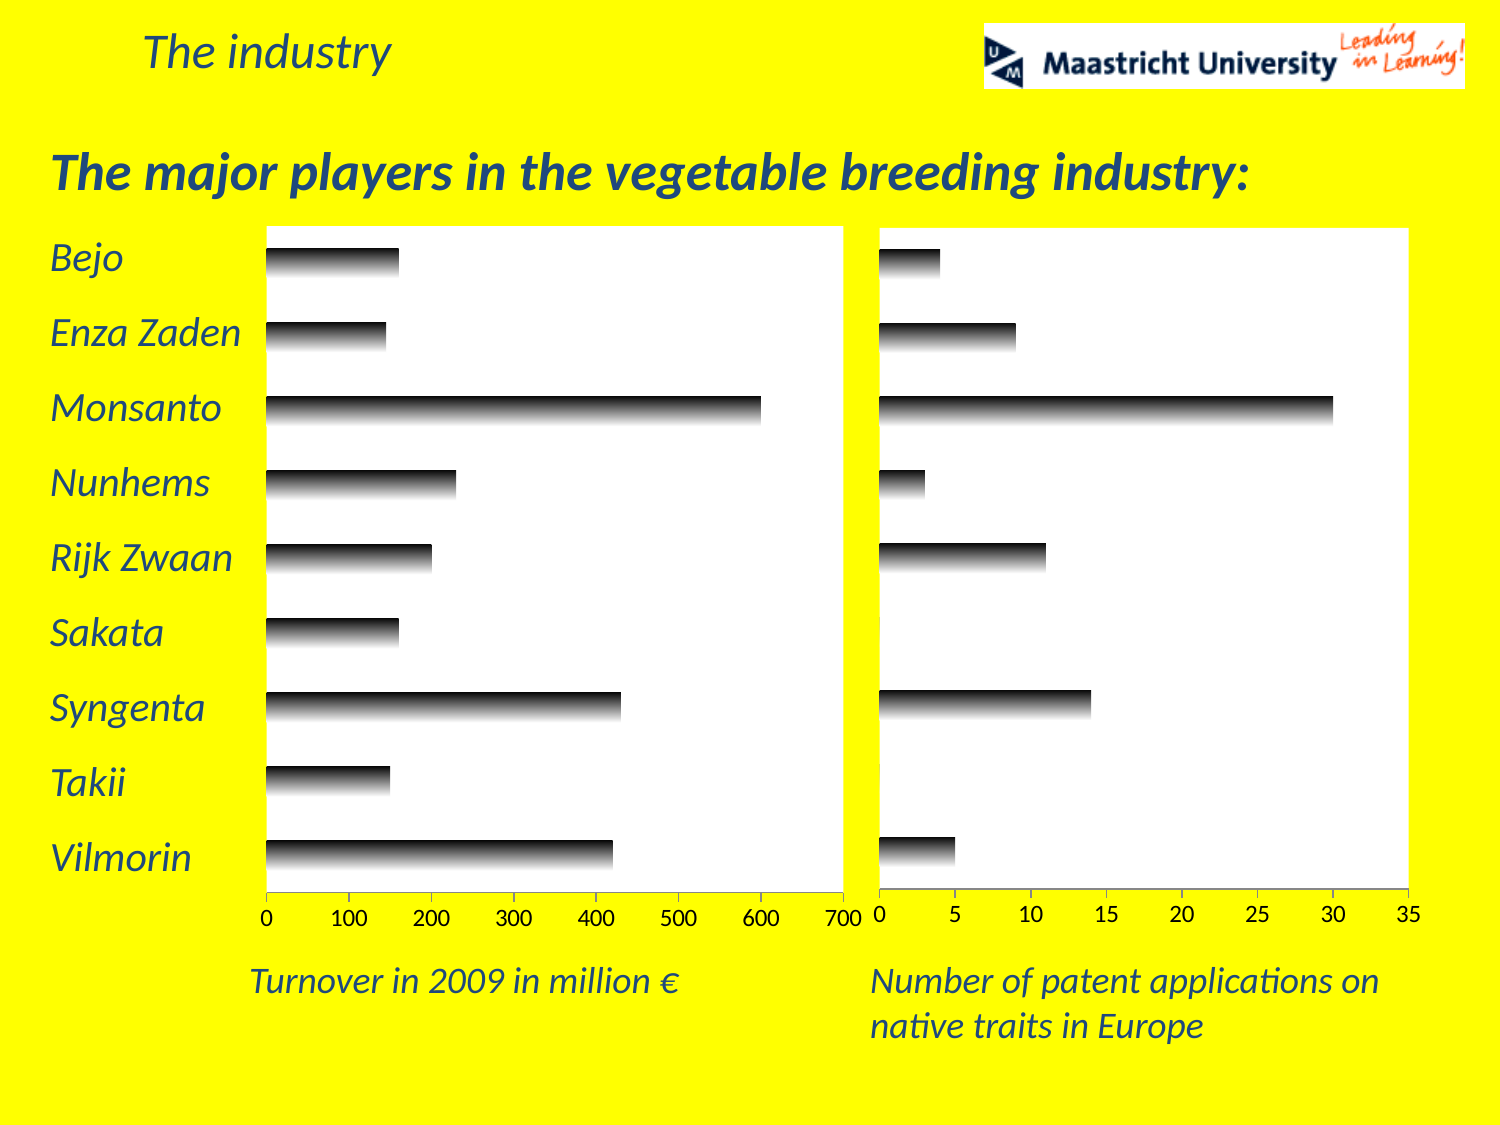

The industry
The major players in the vegetable breeding industry:
### Chart
| Category | |
|---|---|
| Vilmorin | 420.0 |
| Takii | 150.0 |
| Syngenta | 430.0 |
| Sakata | 160.0 |
| Rijk Zwaan | 200.0 |
| Nunhems | 230.0 |
| Monsanto | 600.0 |
| Enza | 145.0 |
| Bejo | 160.0 |
### Chart
| Category | |
|---|---|
| Vilmorin | 5.0 |
| Taki | 0.0 |
| Syngenta | 14.0 |
| Sakata | 0.0 |
| Rijk Zwaan | 11.0 |
| Nunhems | 3.0 |
| Monsanto | 30.0 |
| Enza Zaden | 9.0 |
| Bejo | 4.0 |Bejo
Enza Zaden
Monsanto
Nunhems
Rijk Zwaan
Sakata
Syngenta
Takii
Vilmorin
Number of patent applications on native traits in Europe
Turnover in 2009 in million €